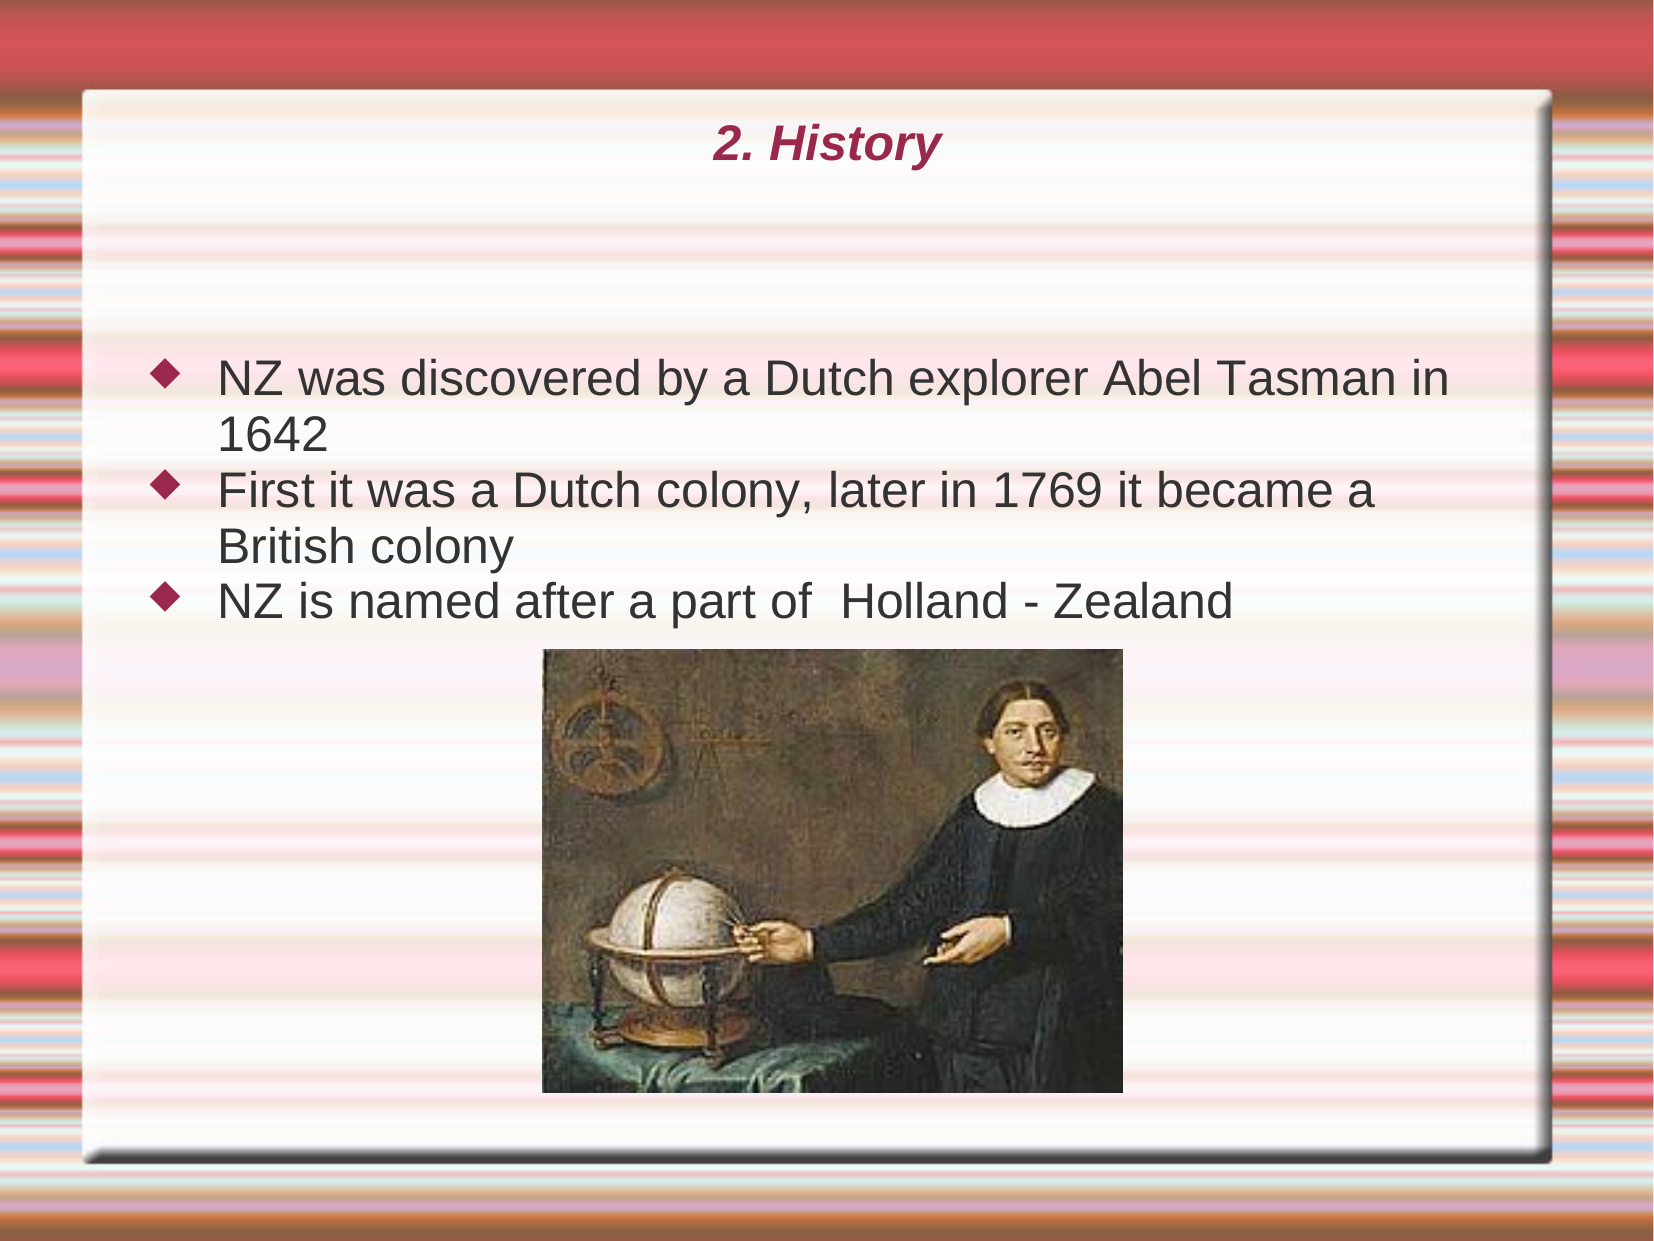

# 2. History
NZ was discovered by a Dutch explorer Abel Tasman in 1642
First it was a Dutch colony, later in 1769 it became a British colony
NZ is named after a part of Holland - Zealand